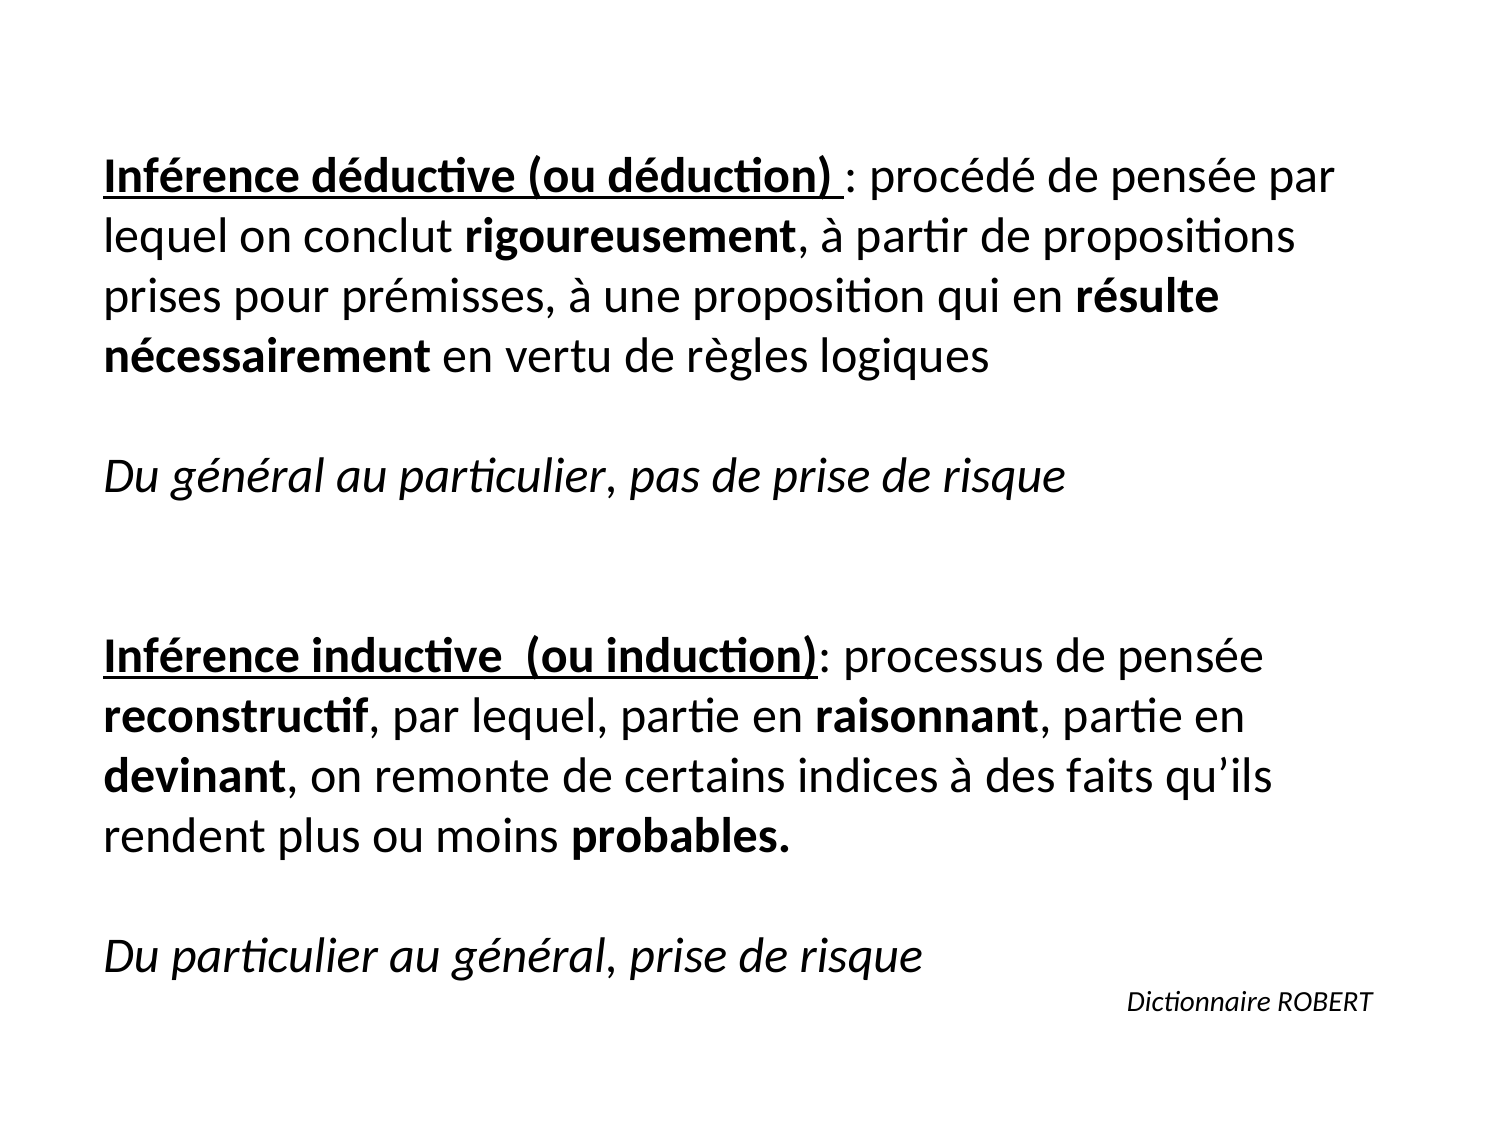

Inférence déductive (ou déduction) : procédé de pensée par lequel on conclut rigoureusement, à partir de propositions prises pour prémisses, à une proposition qui en résulte nécessairement en vertu de règles logiques
Du général au particulier, pas de prise de risque
Inférence inductive (ou induction): processus de pensée reconstructif, par lequel, partie en raisonnant, partie en devinant, on remonte de certains indices à des faits qu’ils rendent plus ou moins probables.
Du particulier au général, prise de risque
Dictionnaire ROBERT